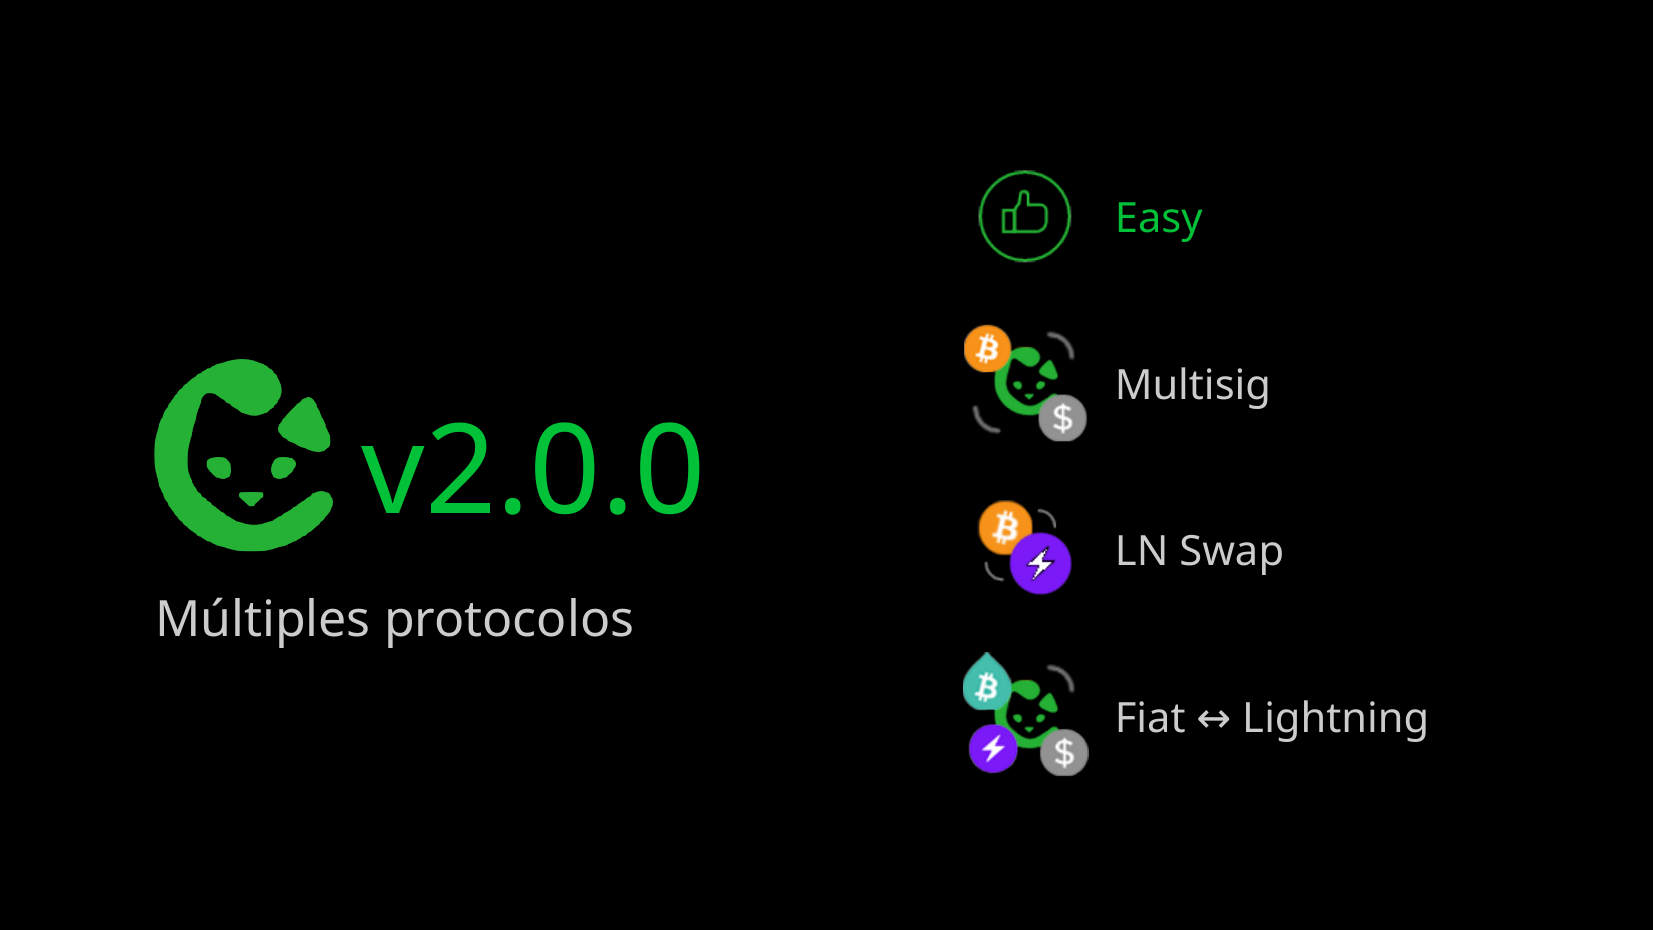

Easy
v2.0.0
Multisig
LN Swap
Múltiples protocolos
Fiat ↔ Lightning